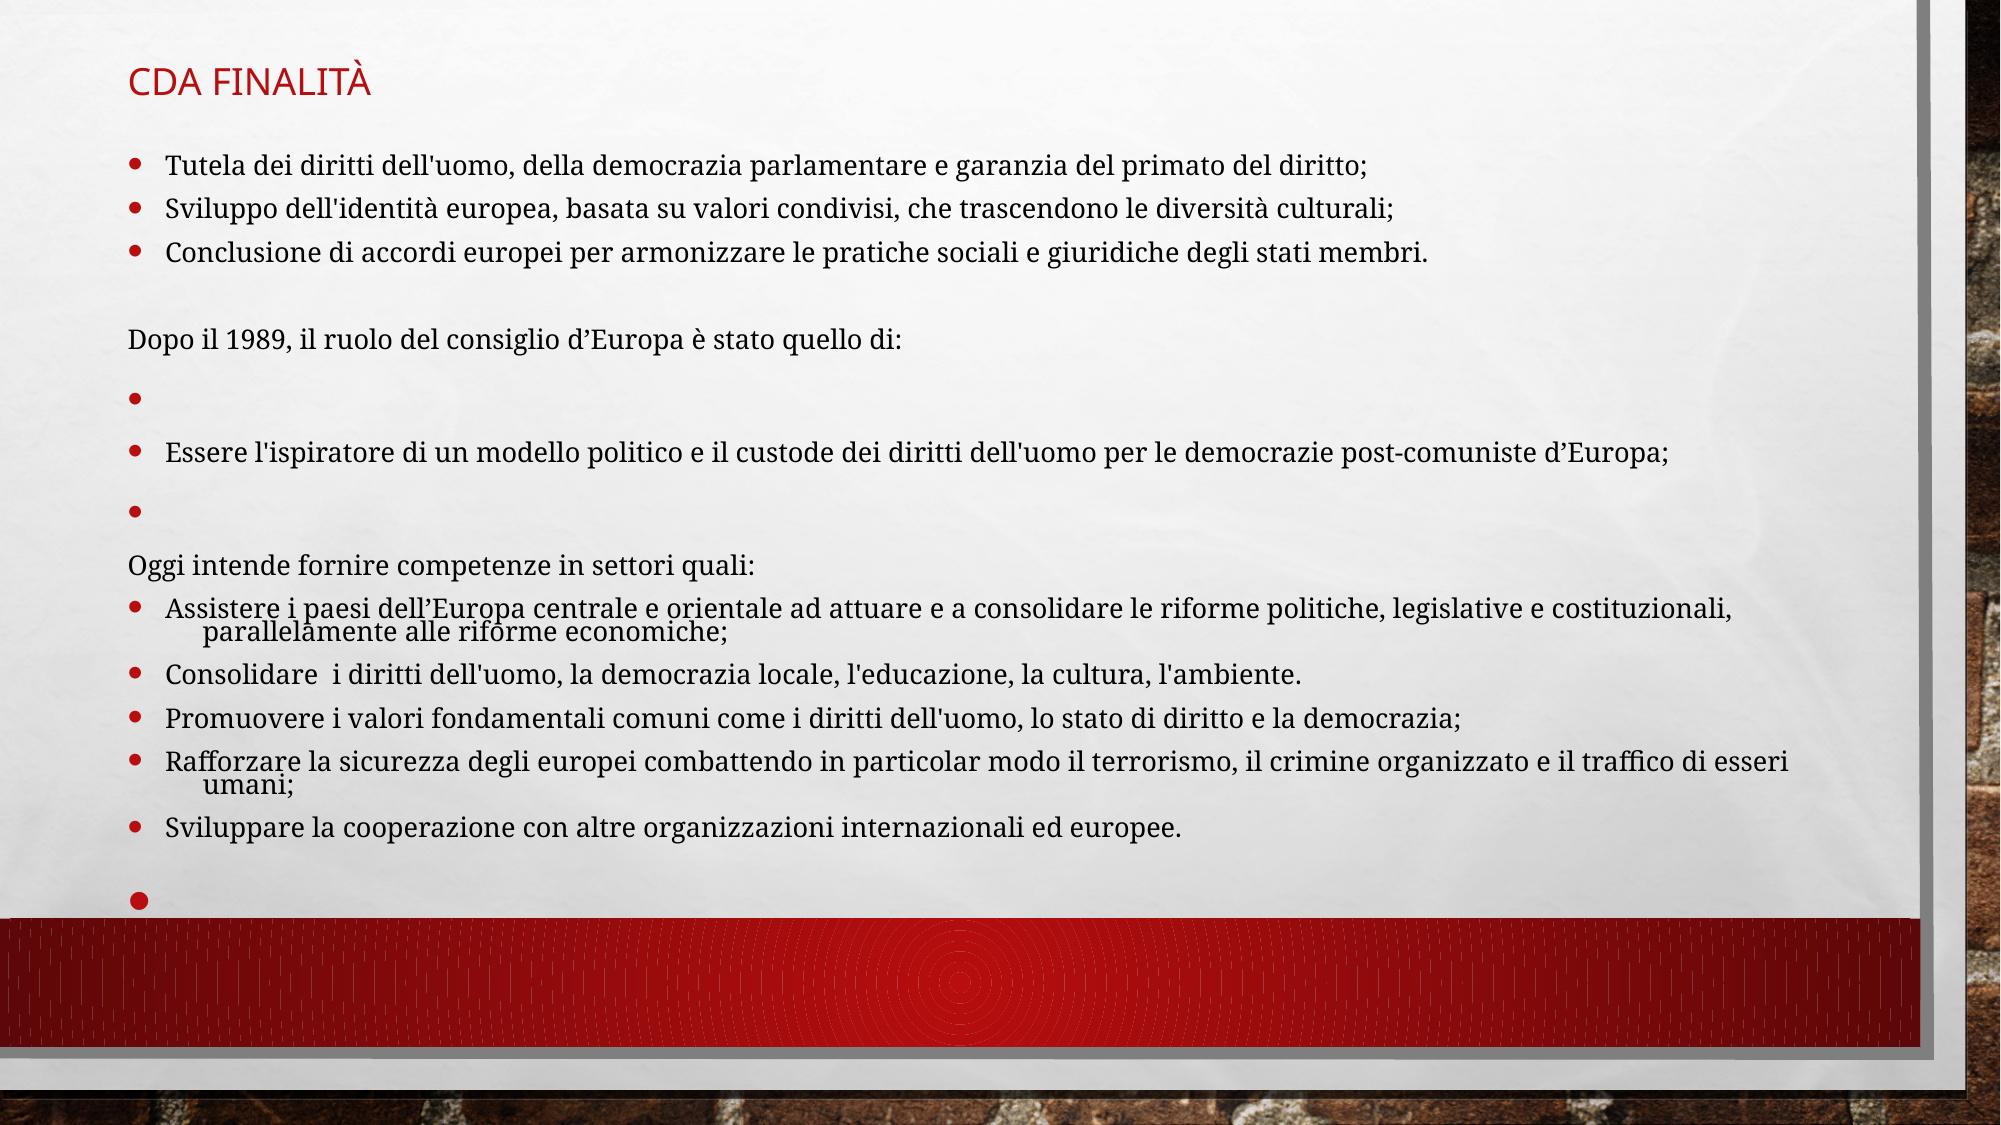

# Cda finalità
Tutela dei diritti dell'uomo, della democrazia parlamentare e garanzia del primato del diritto;
Sviluppo dell'identità europea, basata su valori condivisi, che trascendono le diversità culturali;
Conclusione di accordi europei per armonizzare le pratiche sociali e giuridiche degli stati membri.
Dopo il 1989, il ruolo del consiglio d’Europa è stato quello di:
Essere l'ispiratore di un modello politico e il custode dei diritti dell'uomo per le democrazie post-comuniste d’Europa;
Oggi intende fornire competenze in settori quali:
Assistere i paesi dell’Europa centrale e orientale ad attuare e a consolidare le riforme politiche, legislative e costituzionali, parallelamente alle riforme economiche;
Consolidare i diritti dell'uomo, la democrazia locale, l'educazione, la cultura, l'ambiente.
Promuovere i valori fondamentali comuni come i diritti dell'uomo, lo stato di diritto e la democrazia;
Rafforzare la sicurezza degli europei combattendo in particolar modo il terrorismo, il crimine organizzato e il traffico di esseri umani;
Sviluppare la cooperazione con altre organizzazioni internazionali ed europee.